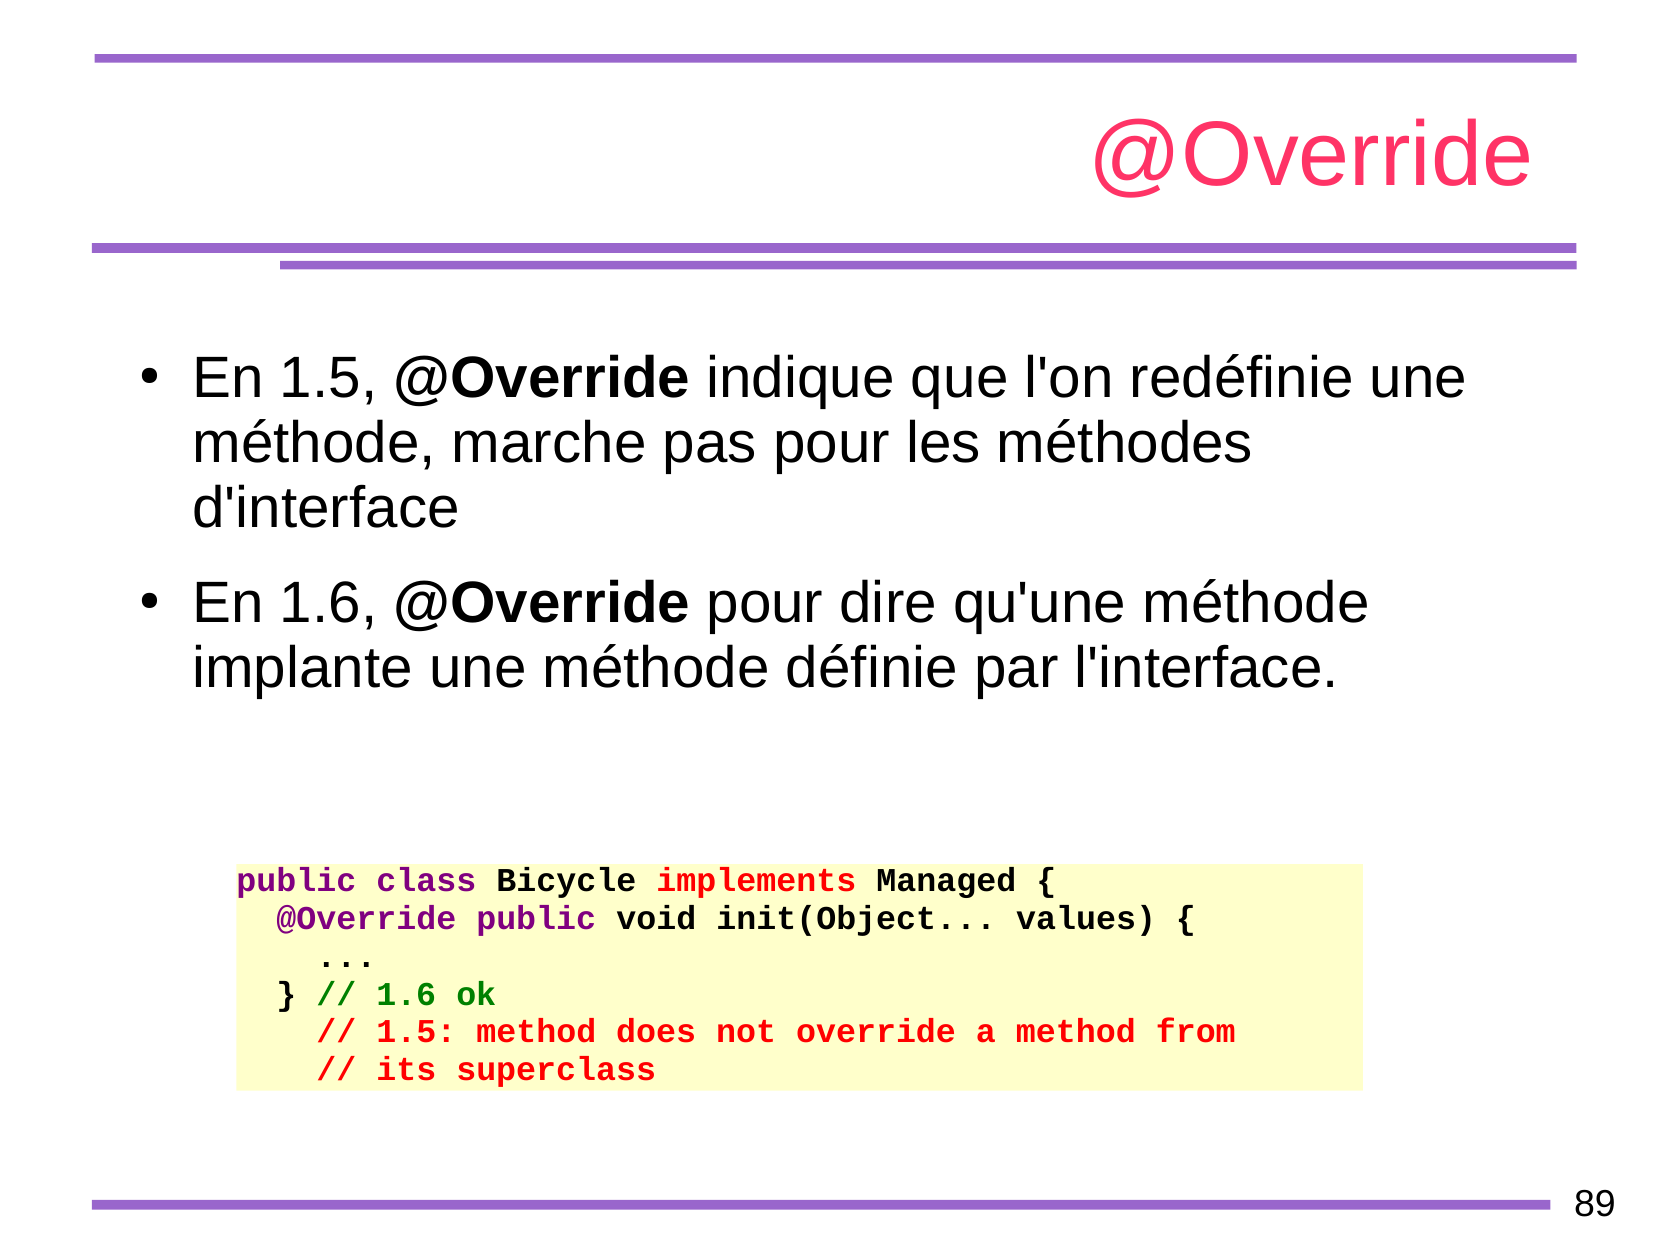

# @Override
En 1.5, @Override indique que l'on redéfinie une méthode, marche pas pour les méthodes d'interface
En 1.6, @Override pour dire qu'une méthode implante une méthode définie par l'interface.
public class Bicycle implements Managed {
 @Override public void init(Object... values) {
 ...
 } // 1.6 ok
 // 1.5: method does not override a method from
 // its superclass